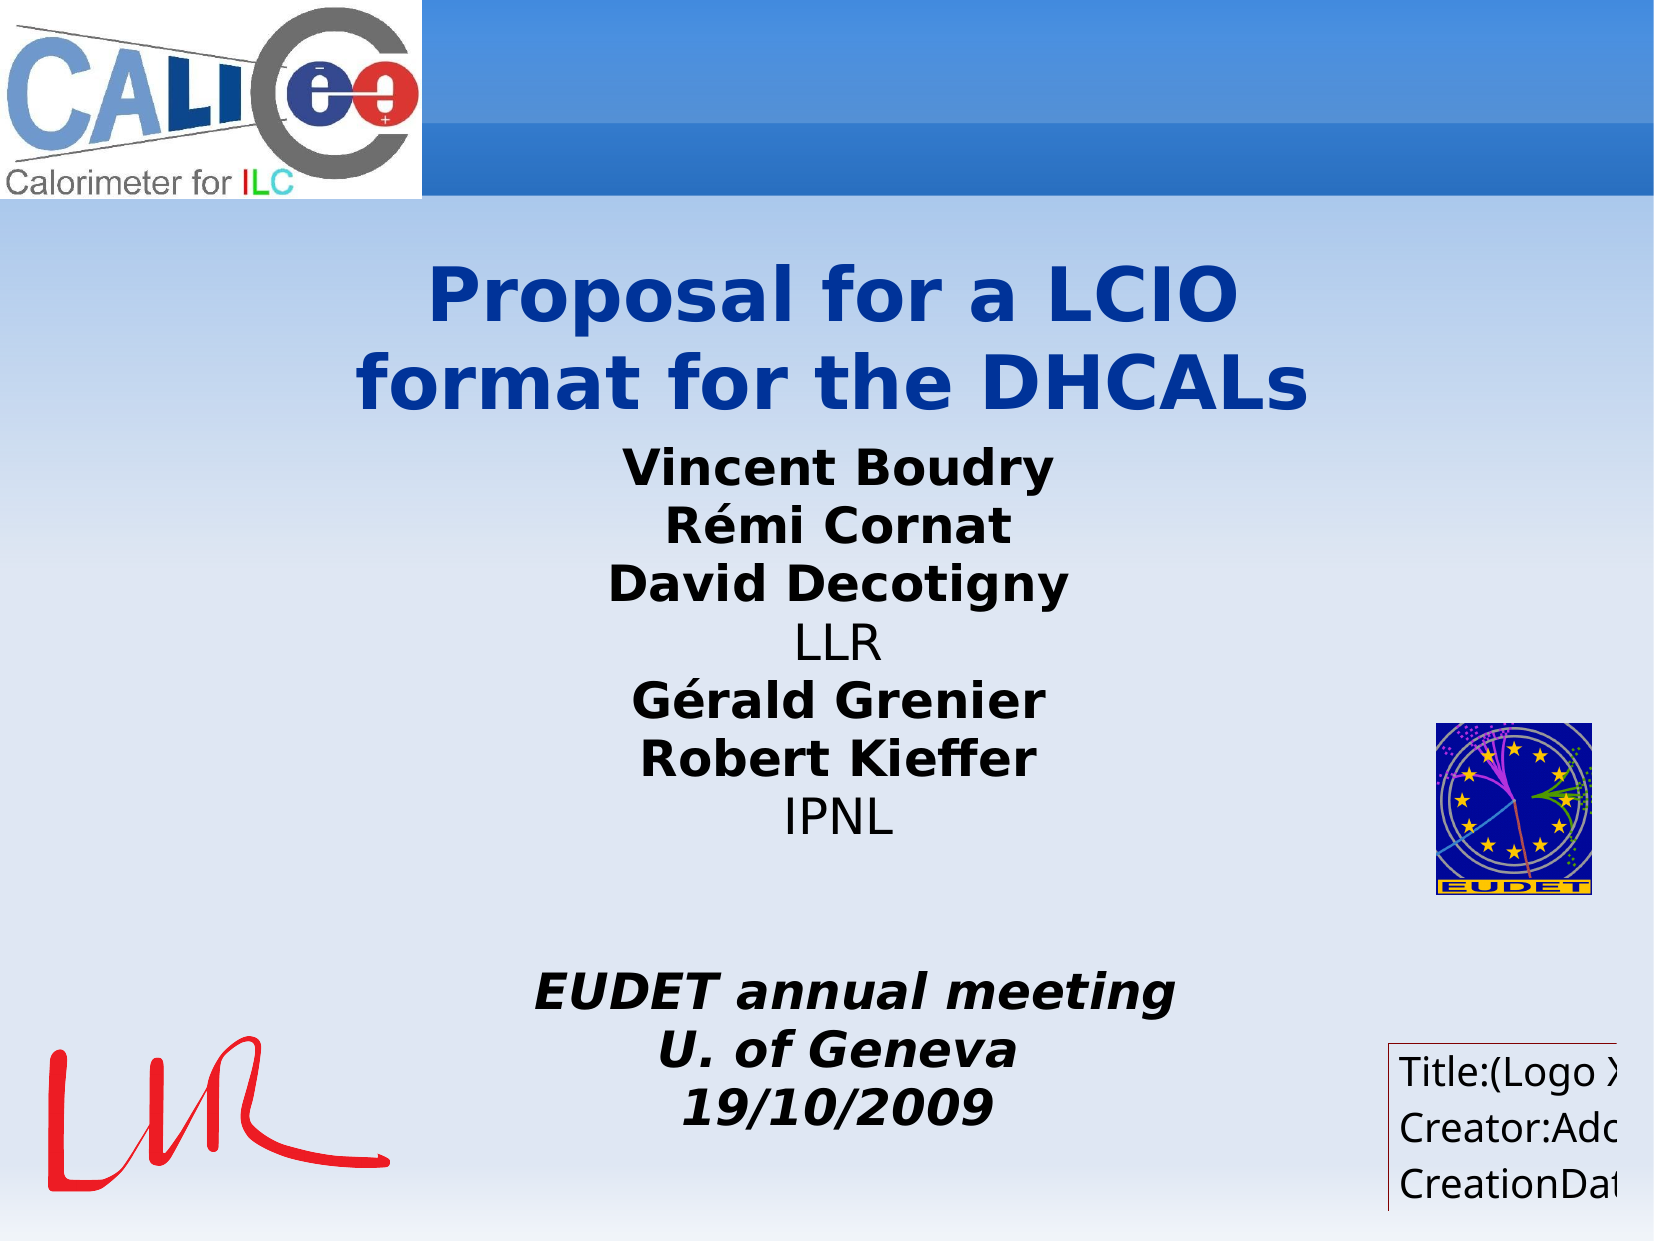

Proposal for a LCIO
format for the DHCALs
# Vincent Boudry
Rémi Cornat
David Decotigny
LLR
Gérald Grenier
Robert Kieffer
IPNL
EUDET annual meeting
U. of Geneva
19/10/2009